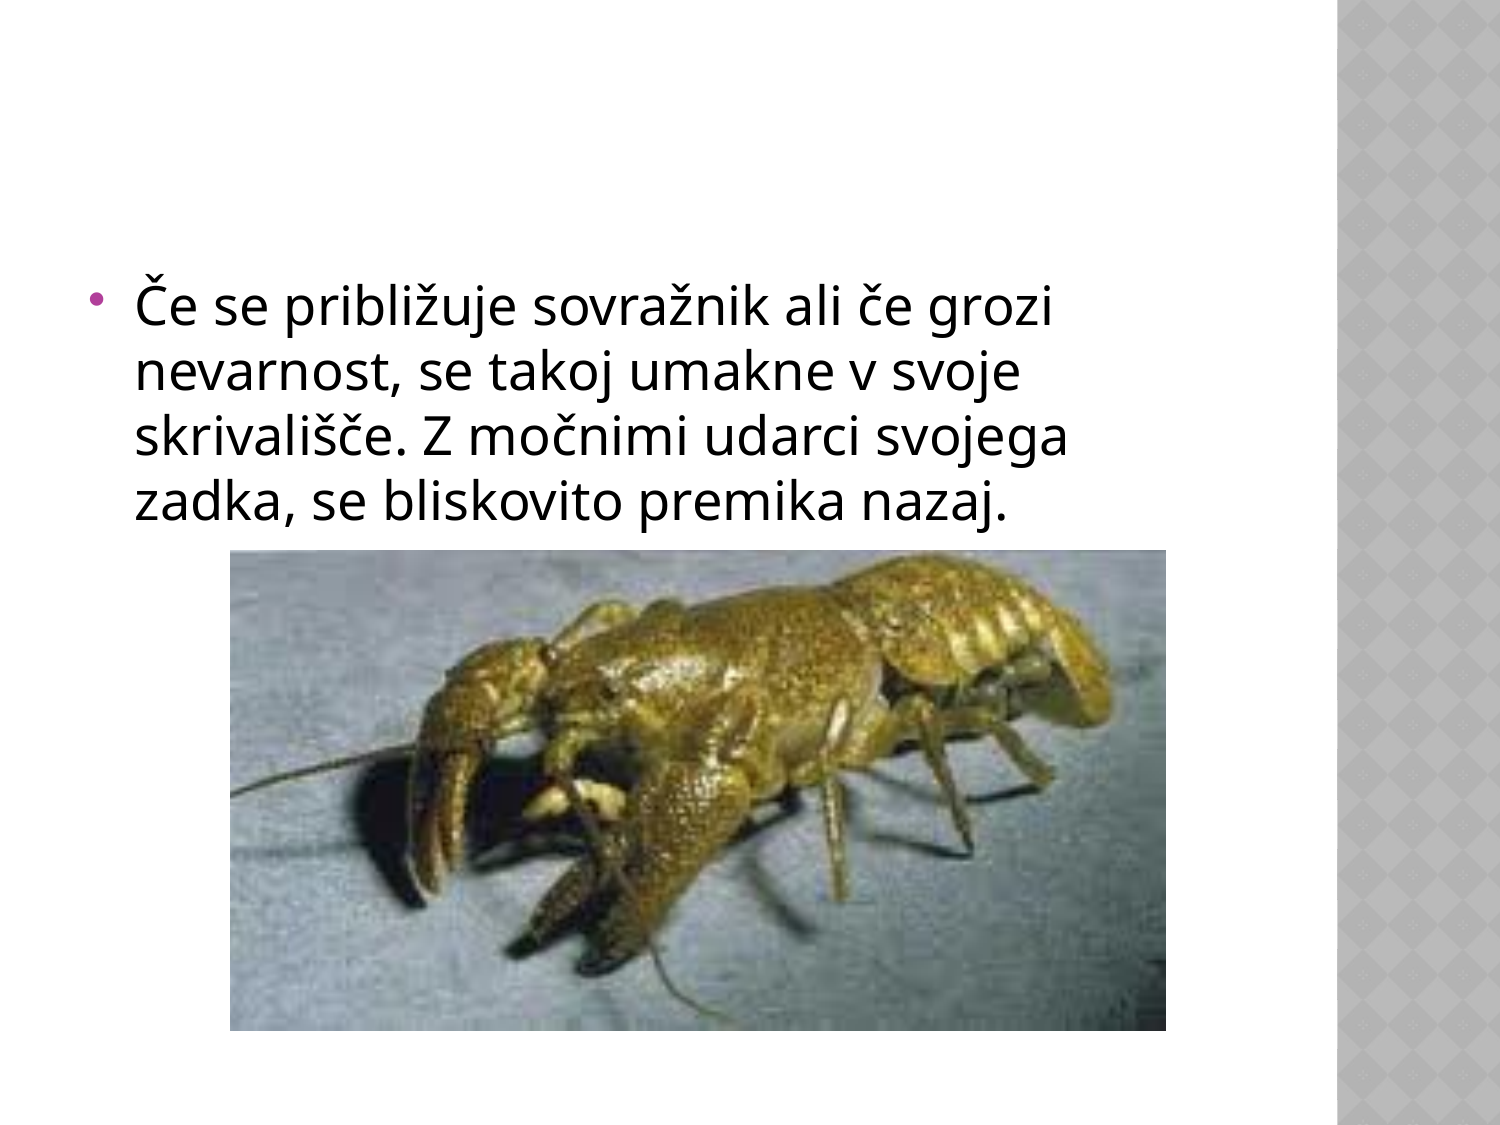

#
Če se približuje sovražnik ali če grozi nevarnost, se takoj umakne v svoje skrivališče. Z močnimi udarci svojega zadka, se bliskovito premika nazaj.